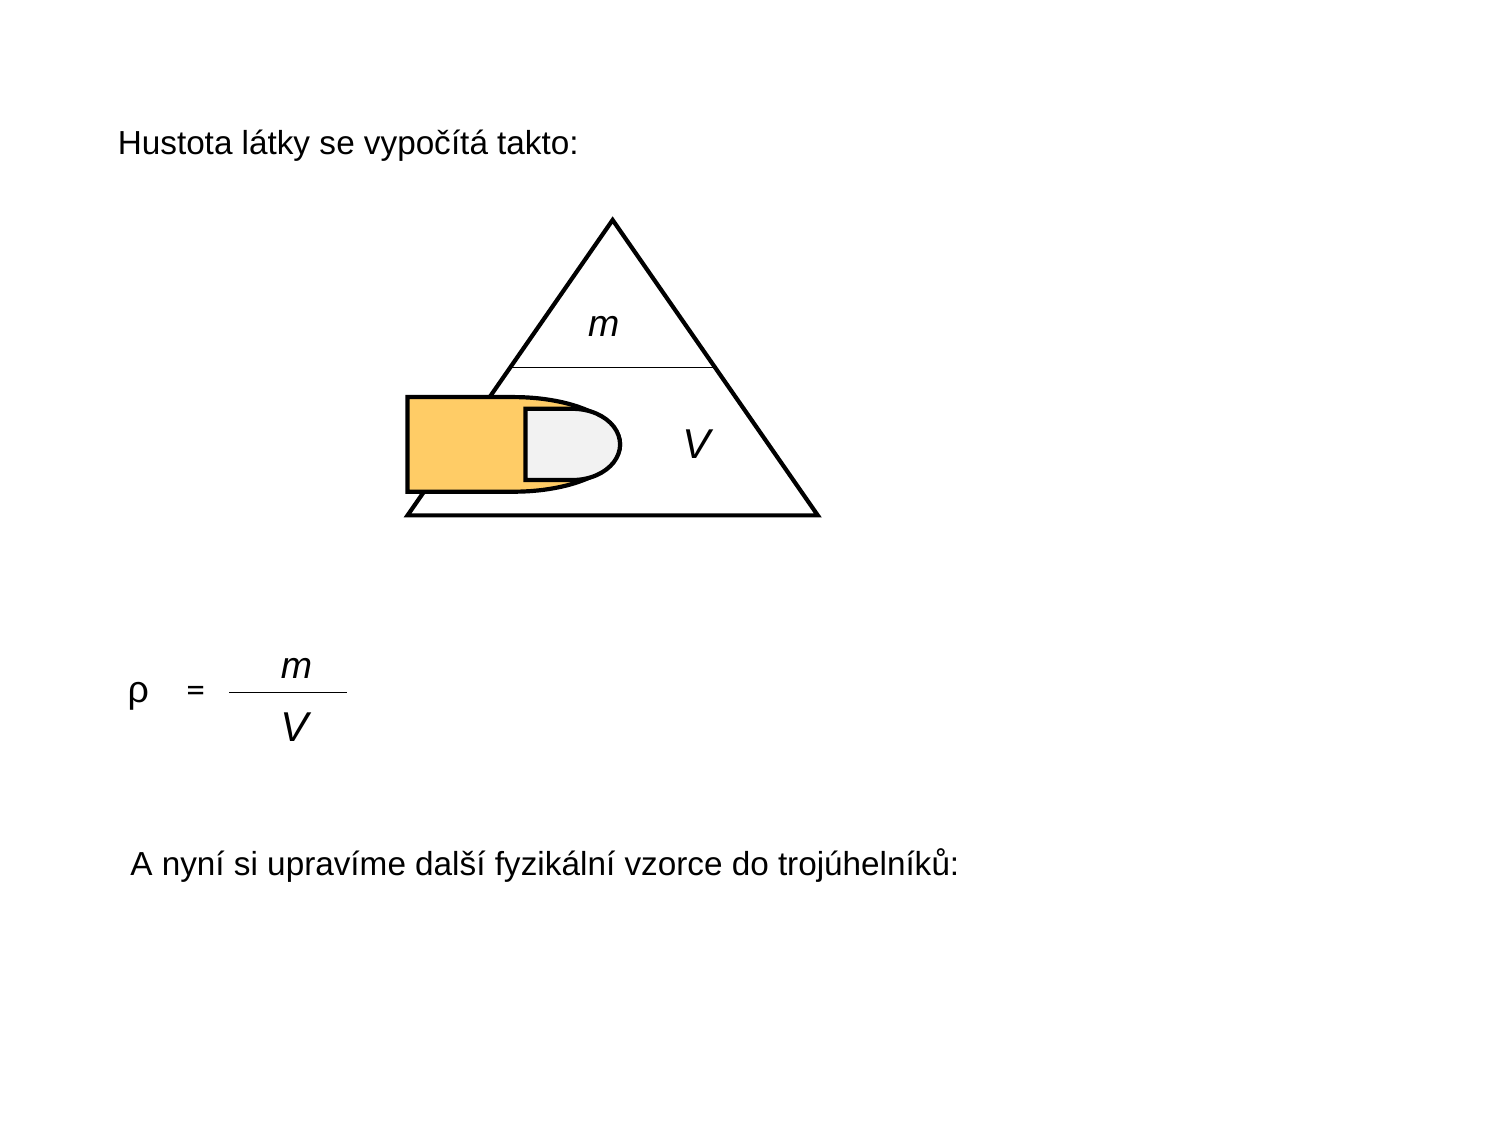

Hustota látky se vypočítá takto:
m
ρ
ρ
. V
m
ρ
=
V
A nyní si upravíme další fyzikální vzorce do trojúhelníků: